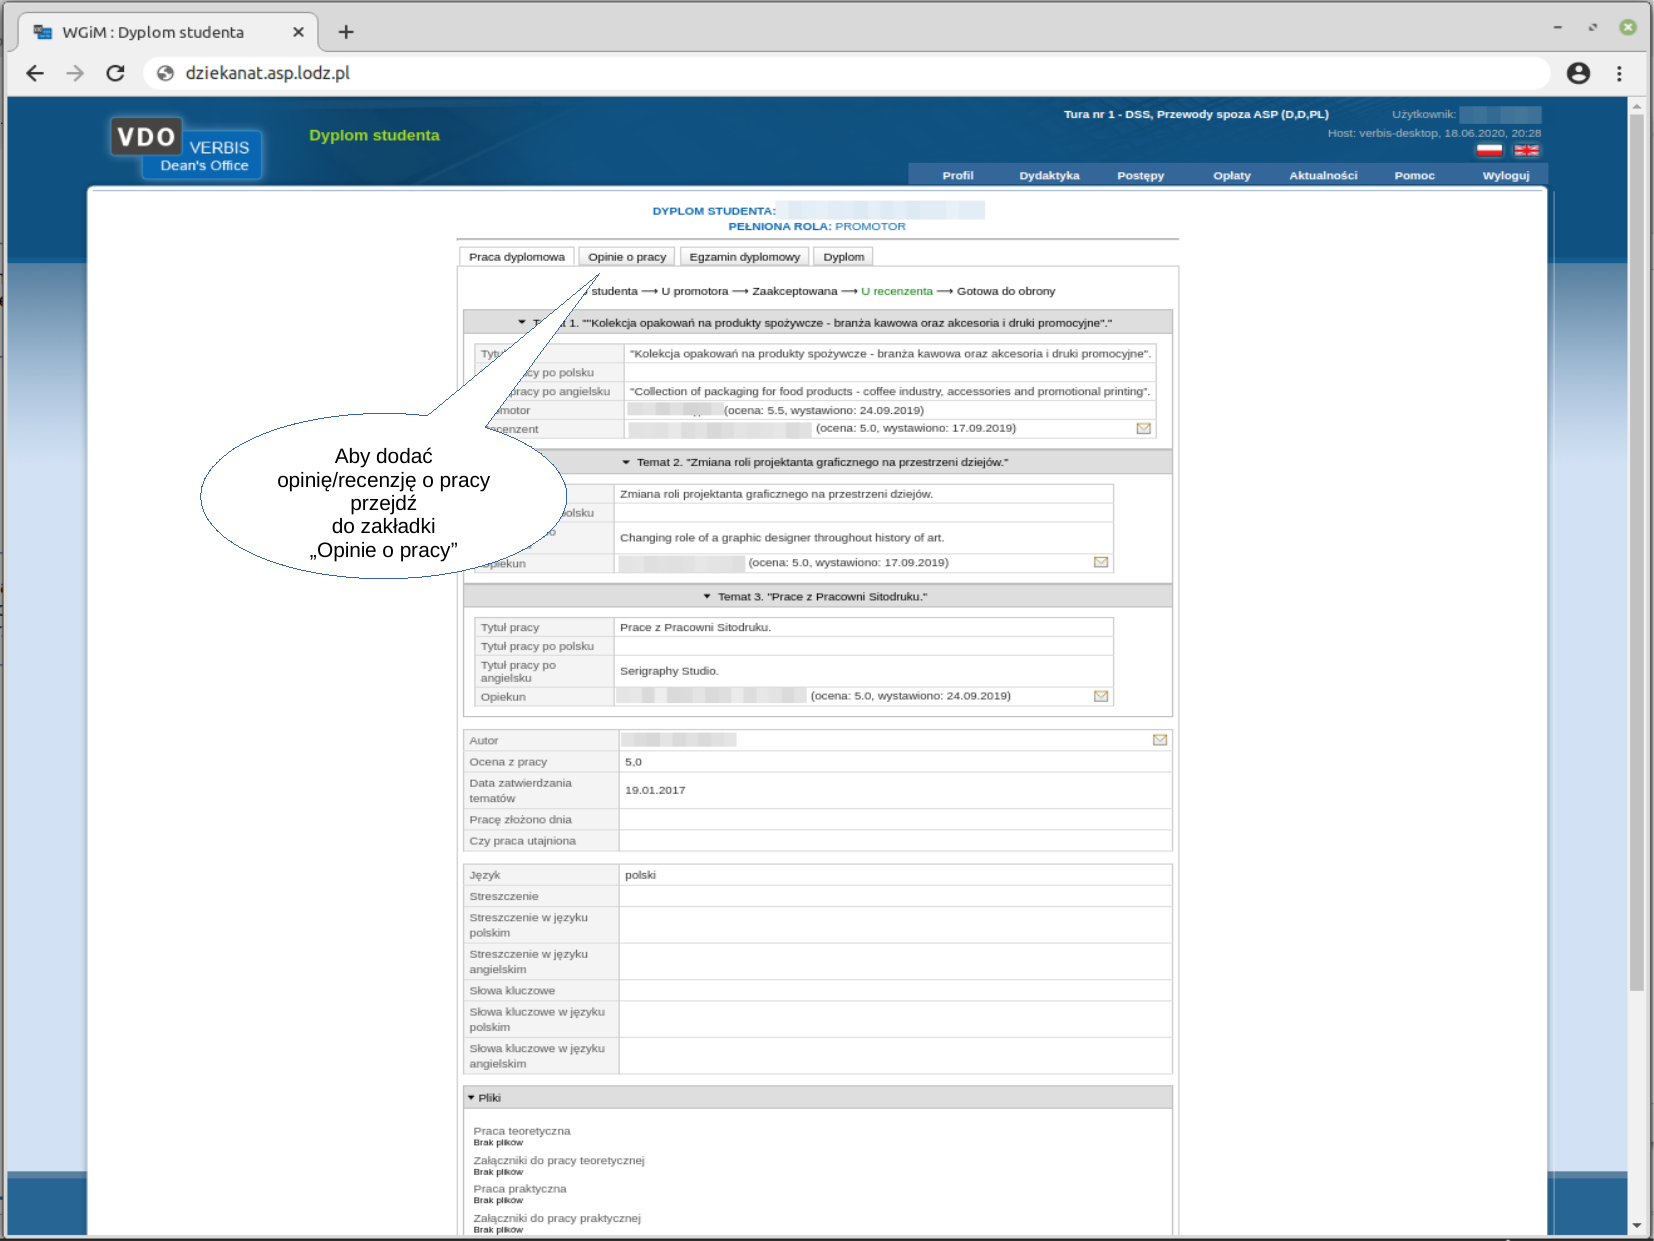

Aby dodać opinię/recenzję o pracy przejdź
do zakładki
„Opinie o pracy”